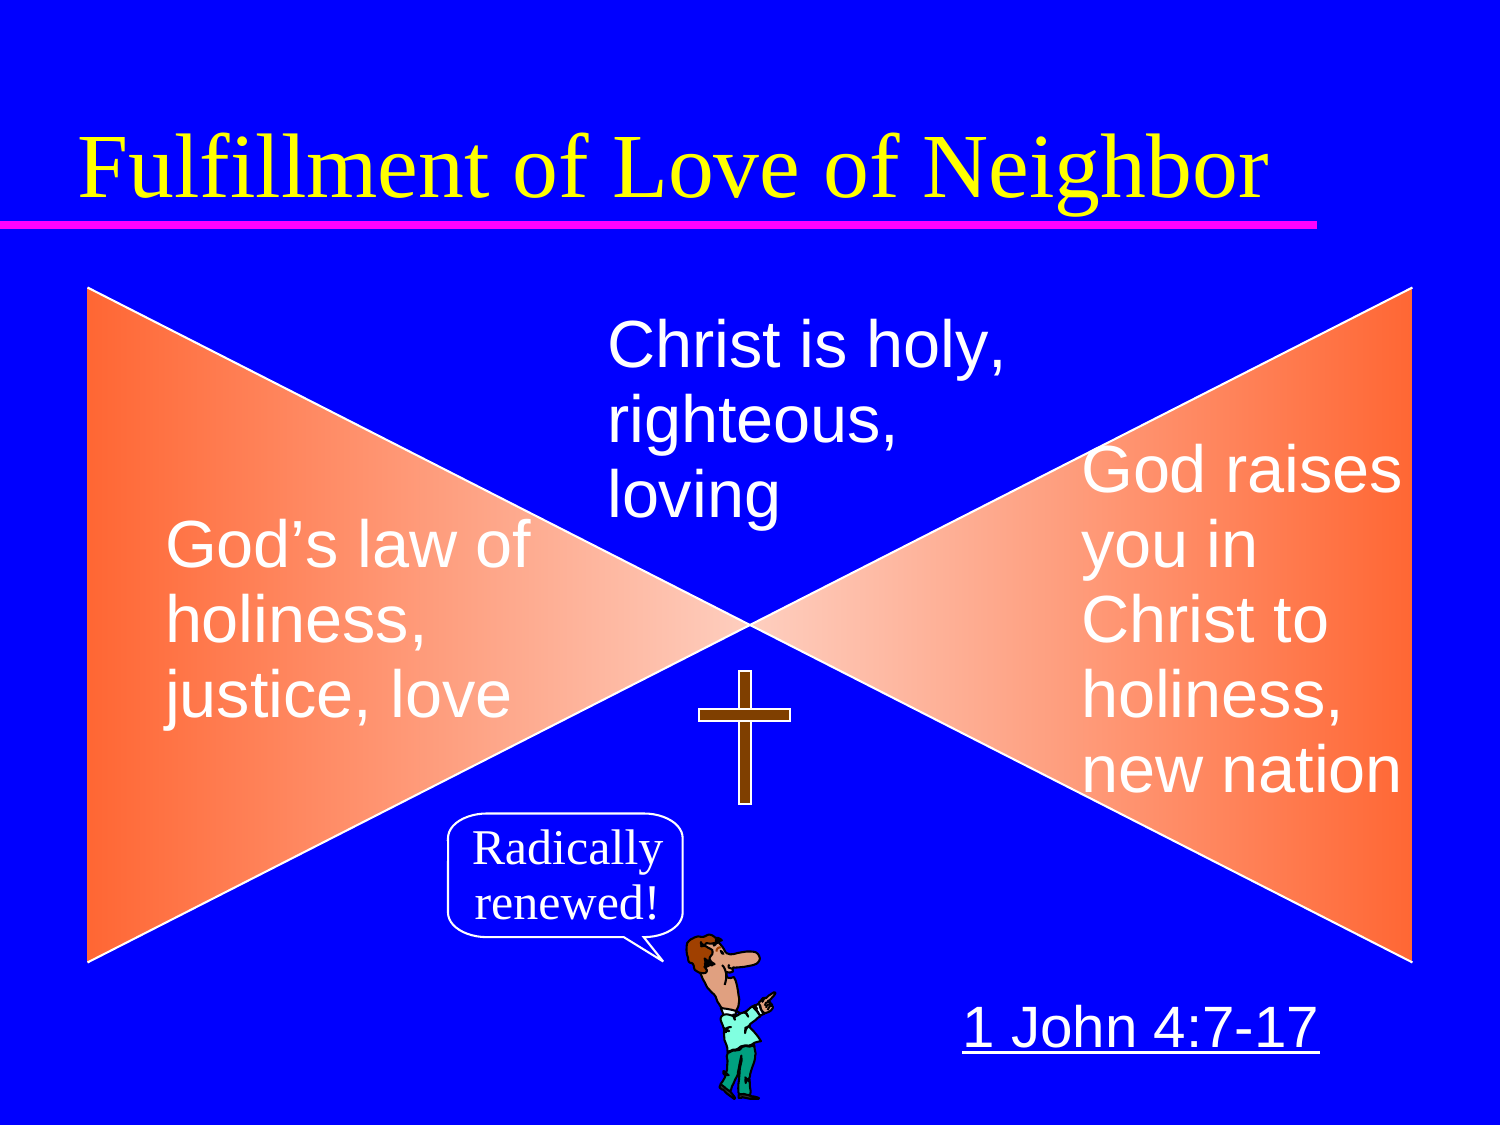

# Fulfillment of Love of Neighbor
Christ is holy, righteous, loving
God raises you in Christ to holiness, new nation
God’s law of holiness, justice, love
Radically
renewed!
1 John 4:7-17